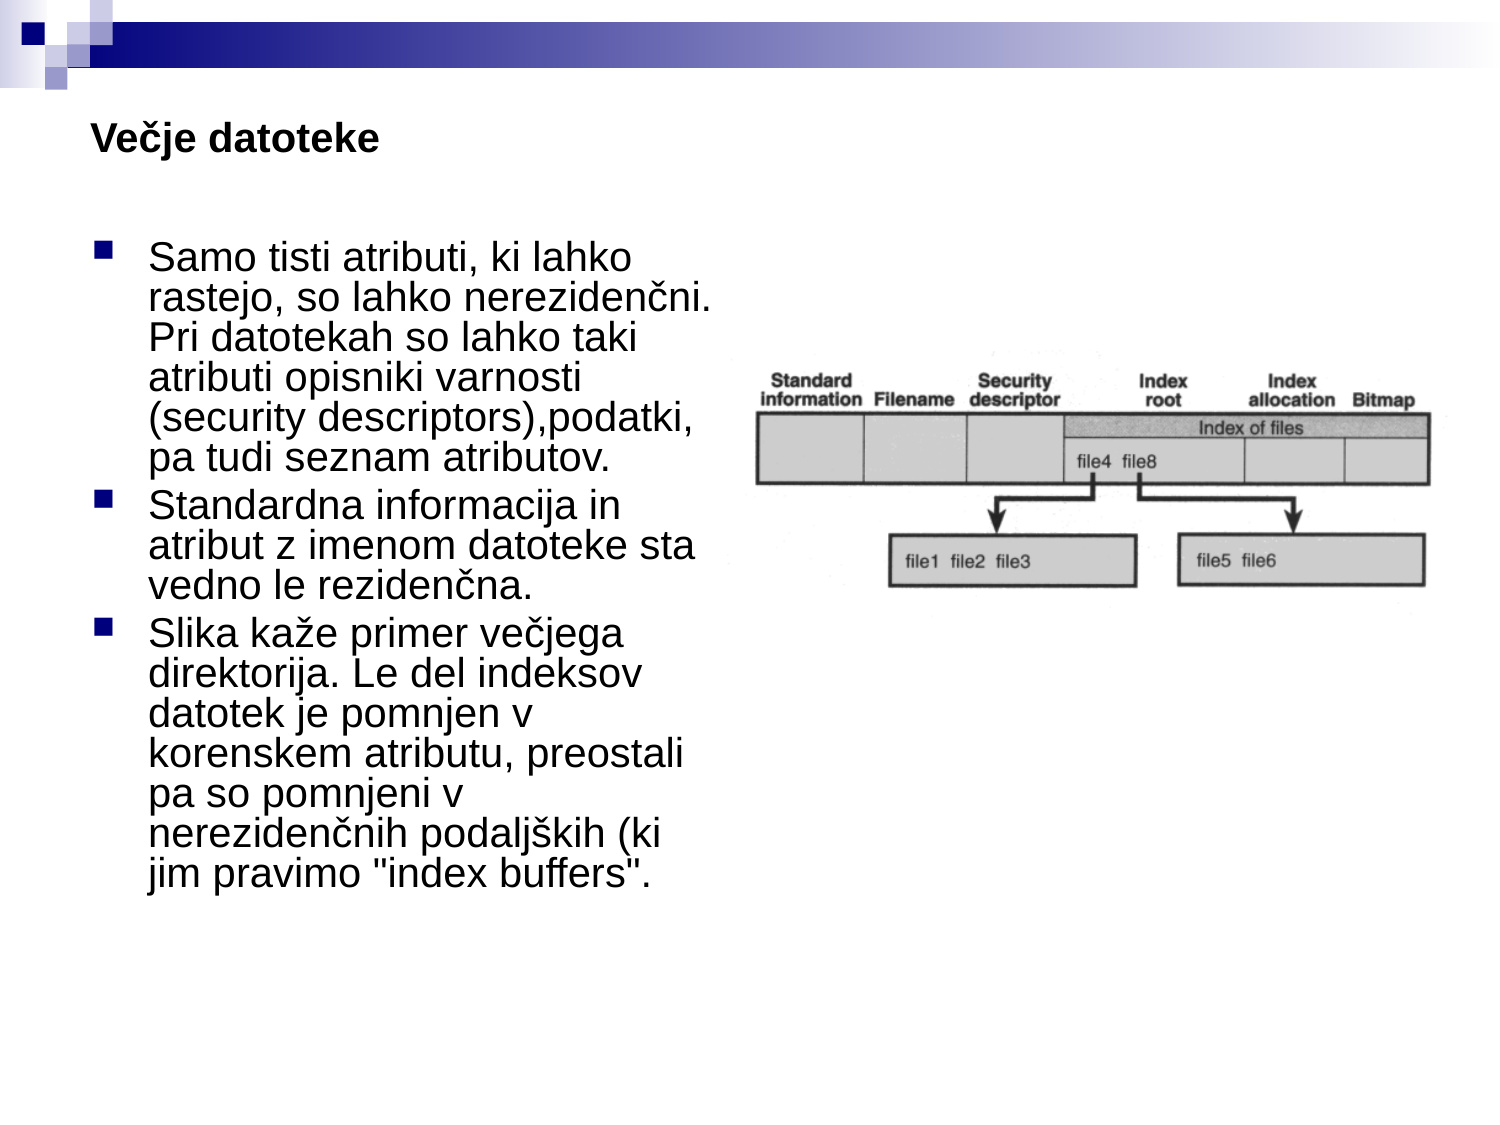

# Večje datoteke
Samo tisti atributi, ki lahko rastejo, so lahko nerezidenčni. Pri datotekah so lahko taki atributi opisniki varnosti (security descriptors),podatki, pa tudi seznam atributov.
Standardna informacija in atribut z imenom datoteke sta vedno le rezidenčna.
Slika kaže primer večjega direktorija. Le del indeksov datotek je pomnjen v korenskem atributu, preostali pa so pomnjeni v nerezidenčnih podaljških (ki jim pravimo "index buffers".